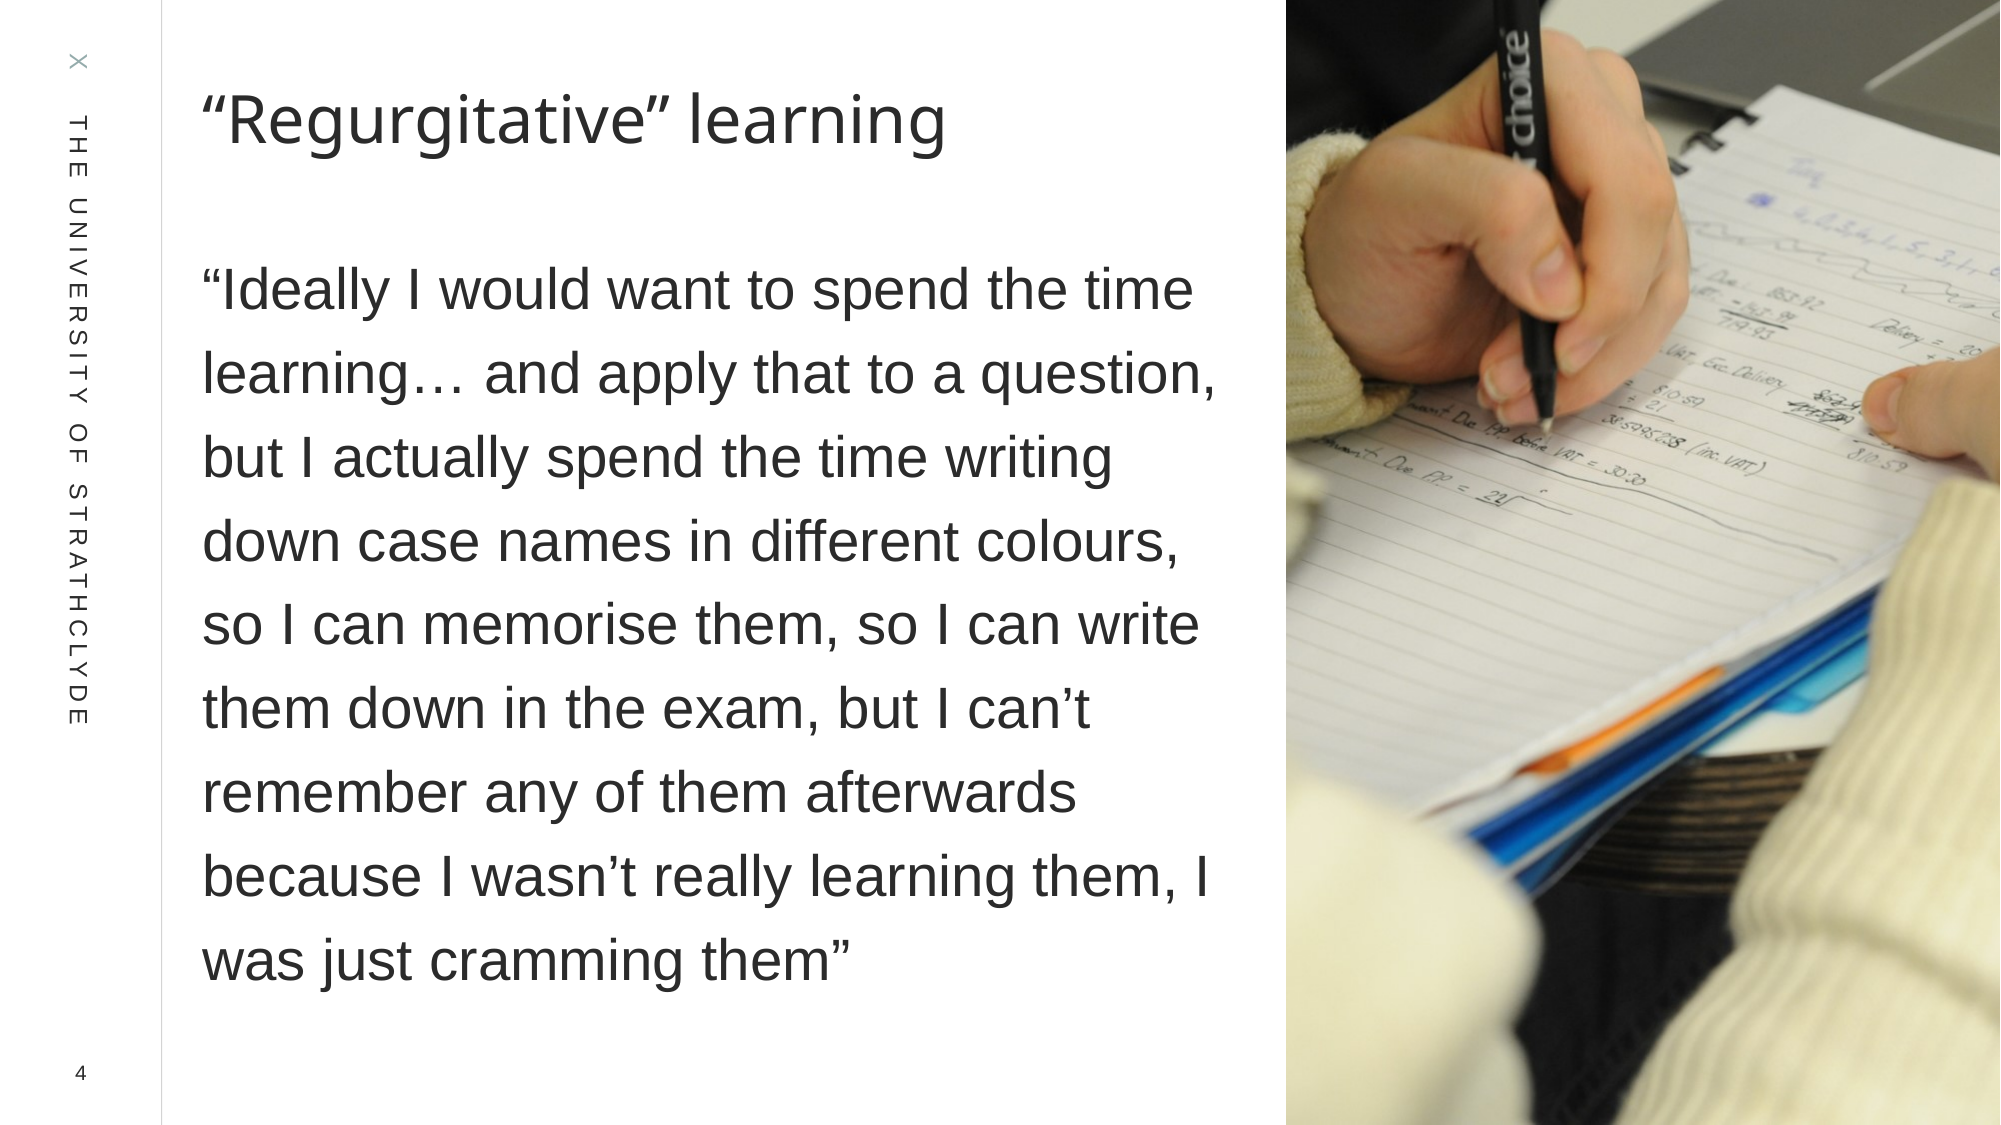

# “Regurgitative” learning
“Ideally I would want to spend the time learning… and apply that to a question, but I actually spend the time writing down case names in different colours, so I can memorise them, so I can write them down in the exam, but I can’t remember any of them afterwards because I wasn’t really learning them, I was just cramming them”